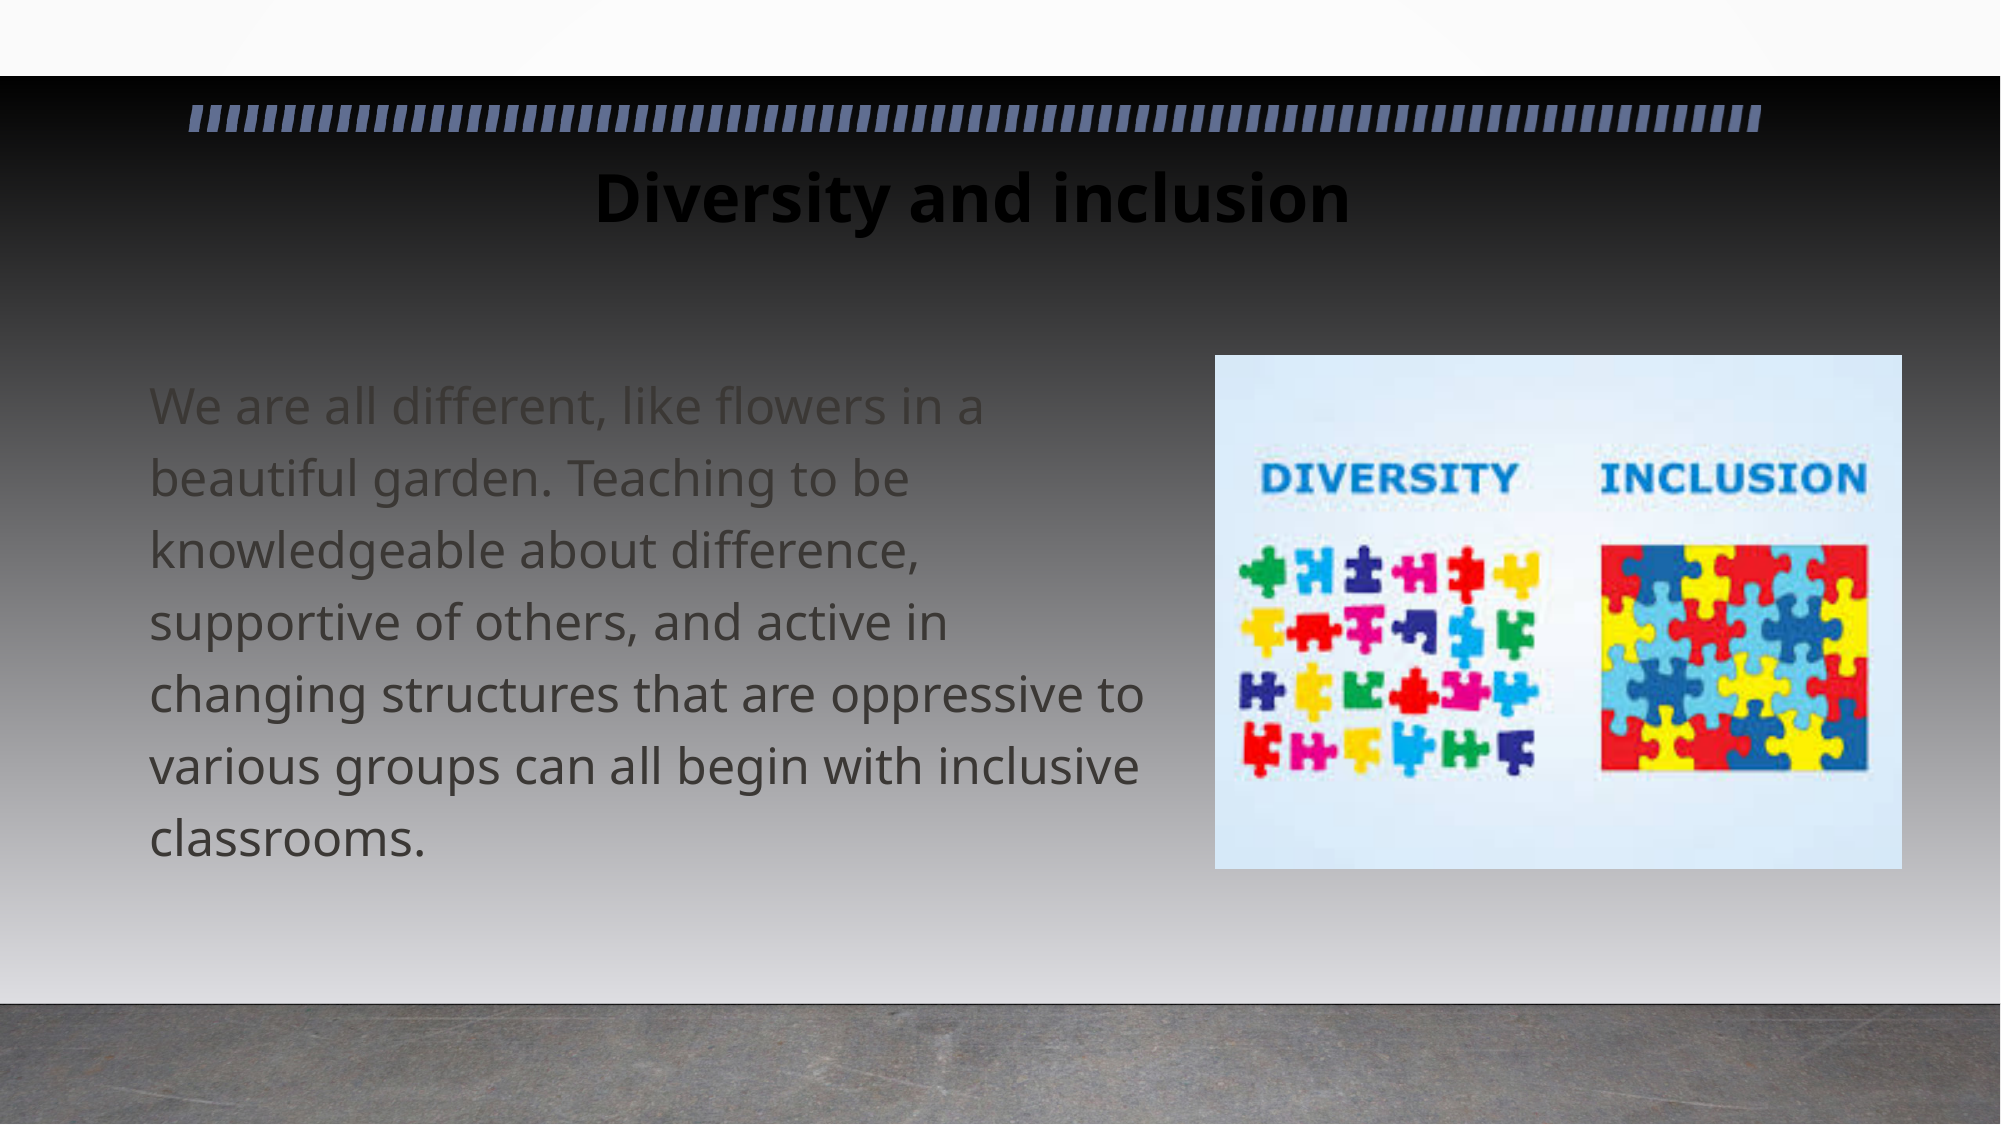

# Diversity and inclusion
We are all different, like flowers in a beautiful garden. Teaching to be knowledgeable about difference, supportive of others, and active in changing structures that are oppressive to various groups can all begin with inclusive classrooms.